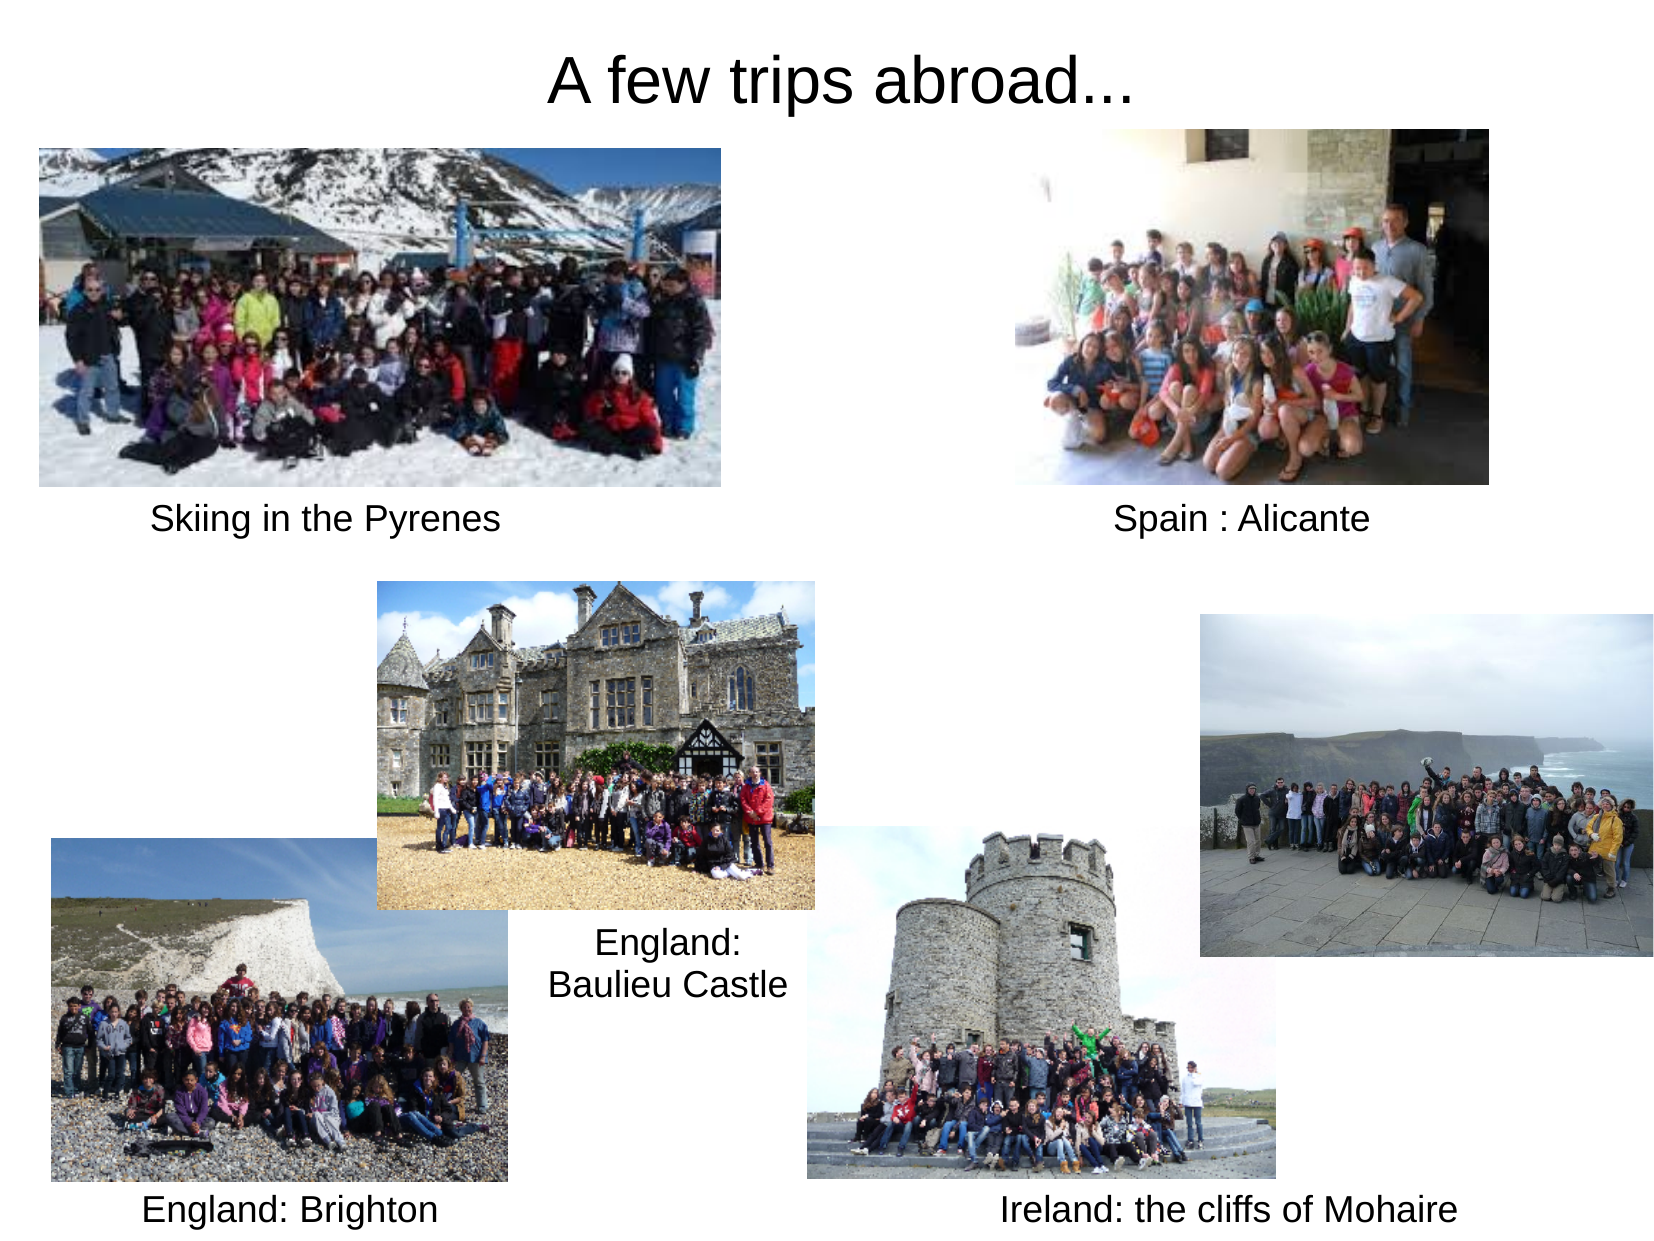

A few trips abroad...
Spain : Alicante
Skiing in the Pyrenes
England:
Baulieu Castle
England: Brighton
Ireland: the cliffs of Mohaire